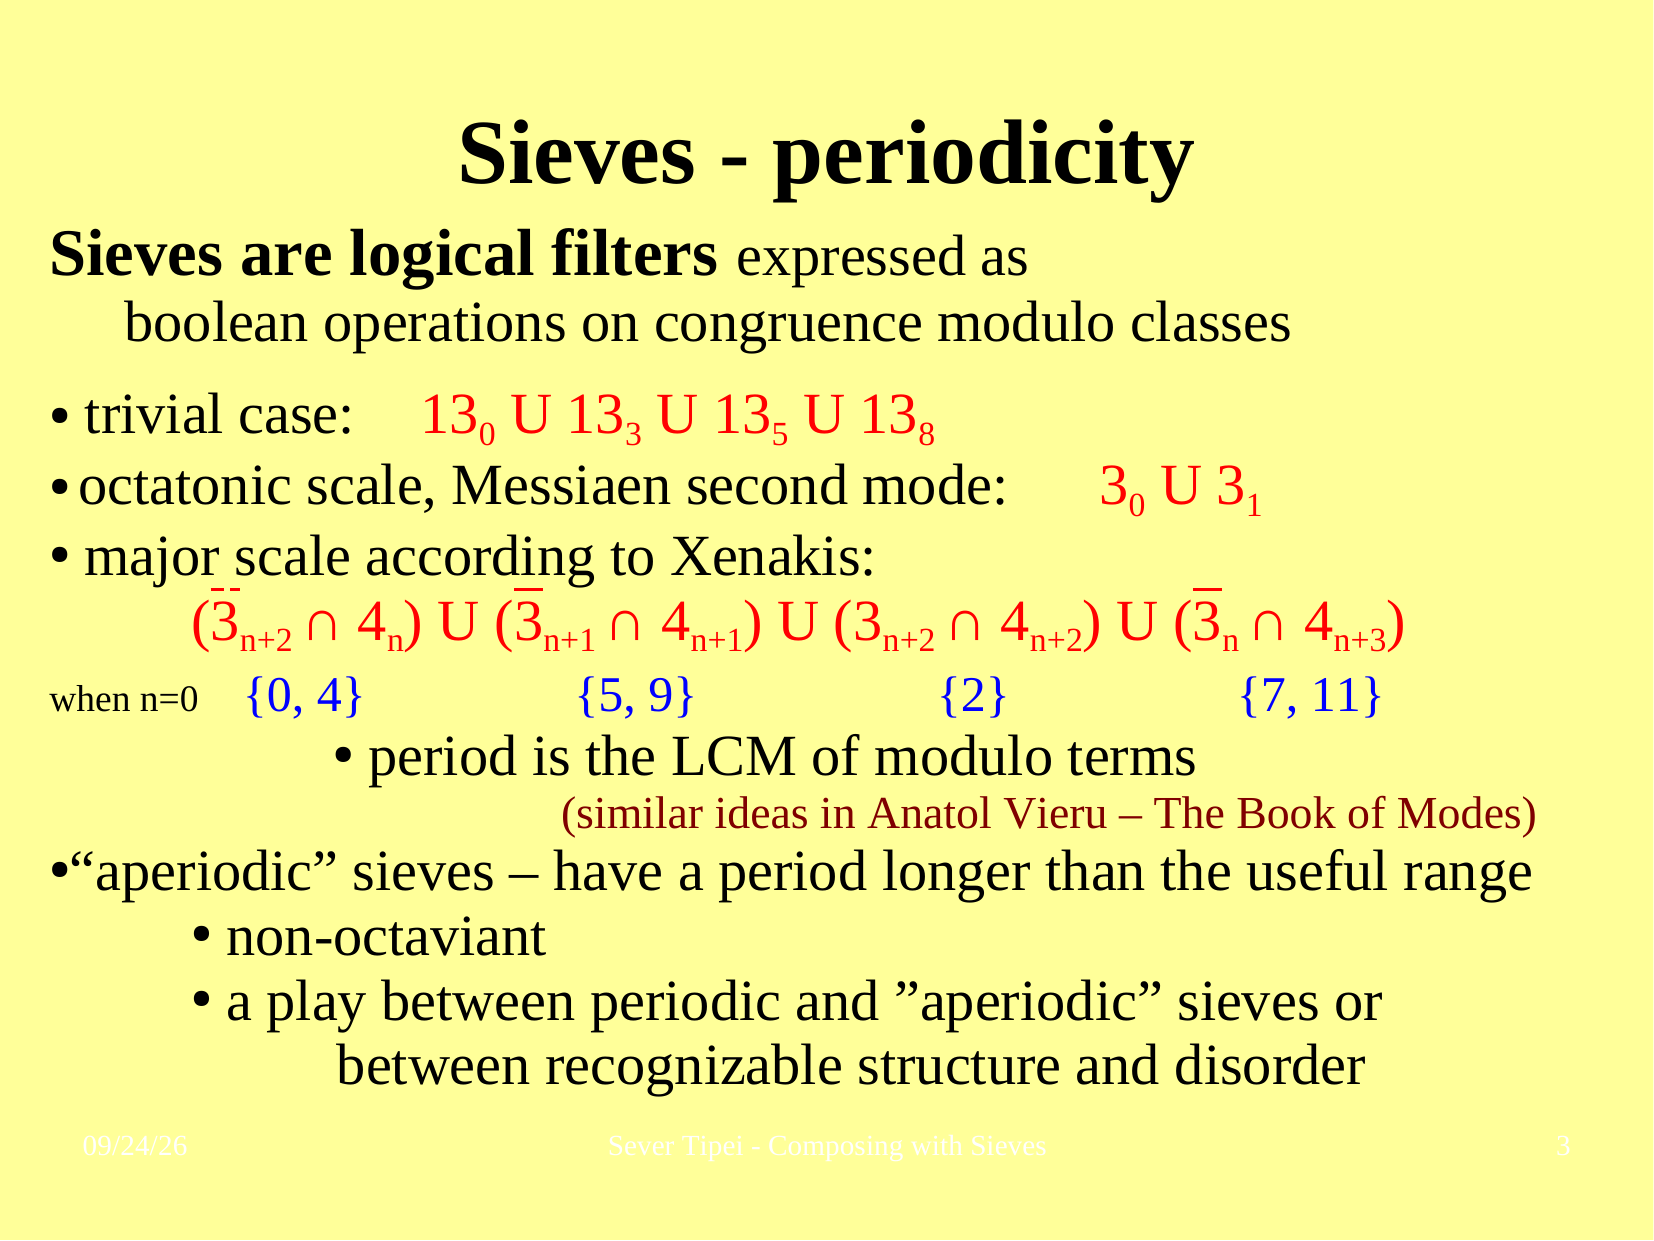

# Sieves - periodicity
Sieves are logical filters expressed as
	boolean operations on congruence modulo classes
trivial case:	130 U 133 U 135 U 138
 octatonic scale, Messiaen second mode:		30 U 31
 major scale according to Xenakis:
(3n+2 ∩ 4n) U (3n+1 ∩ 4n+1) U (3n+2 ∩ 4n+2) U (3n ∩ 4n+3)
when n=0	 {0, 4}			{5, 9}			 {2}			 {7, 11}
period is the LCM of modulo terms
(similar ideas in Anatol Vieru – The Book of Modes)
“aperiodic” sieves – have a period longer than the useful range
non-octaviant
a play between periodic and ”aperiodic” sieves or
 	between recognizable structure and disorder
Sever Tipei - Composing with Sieves
3